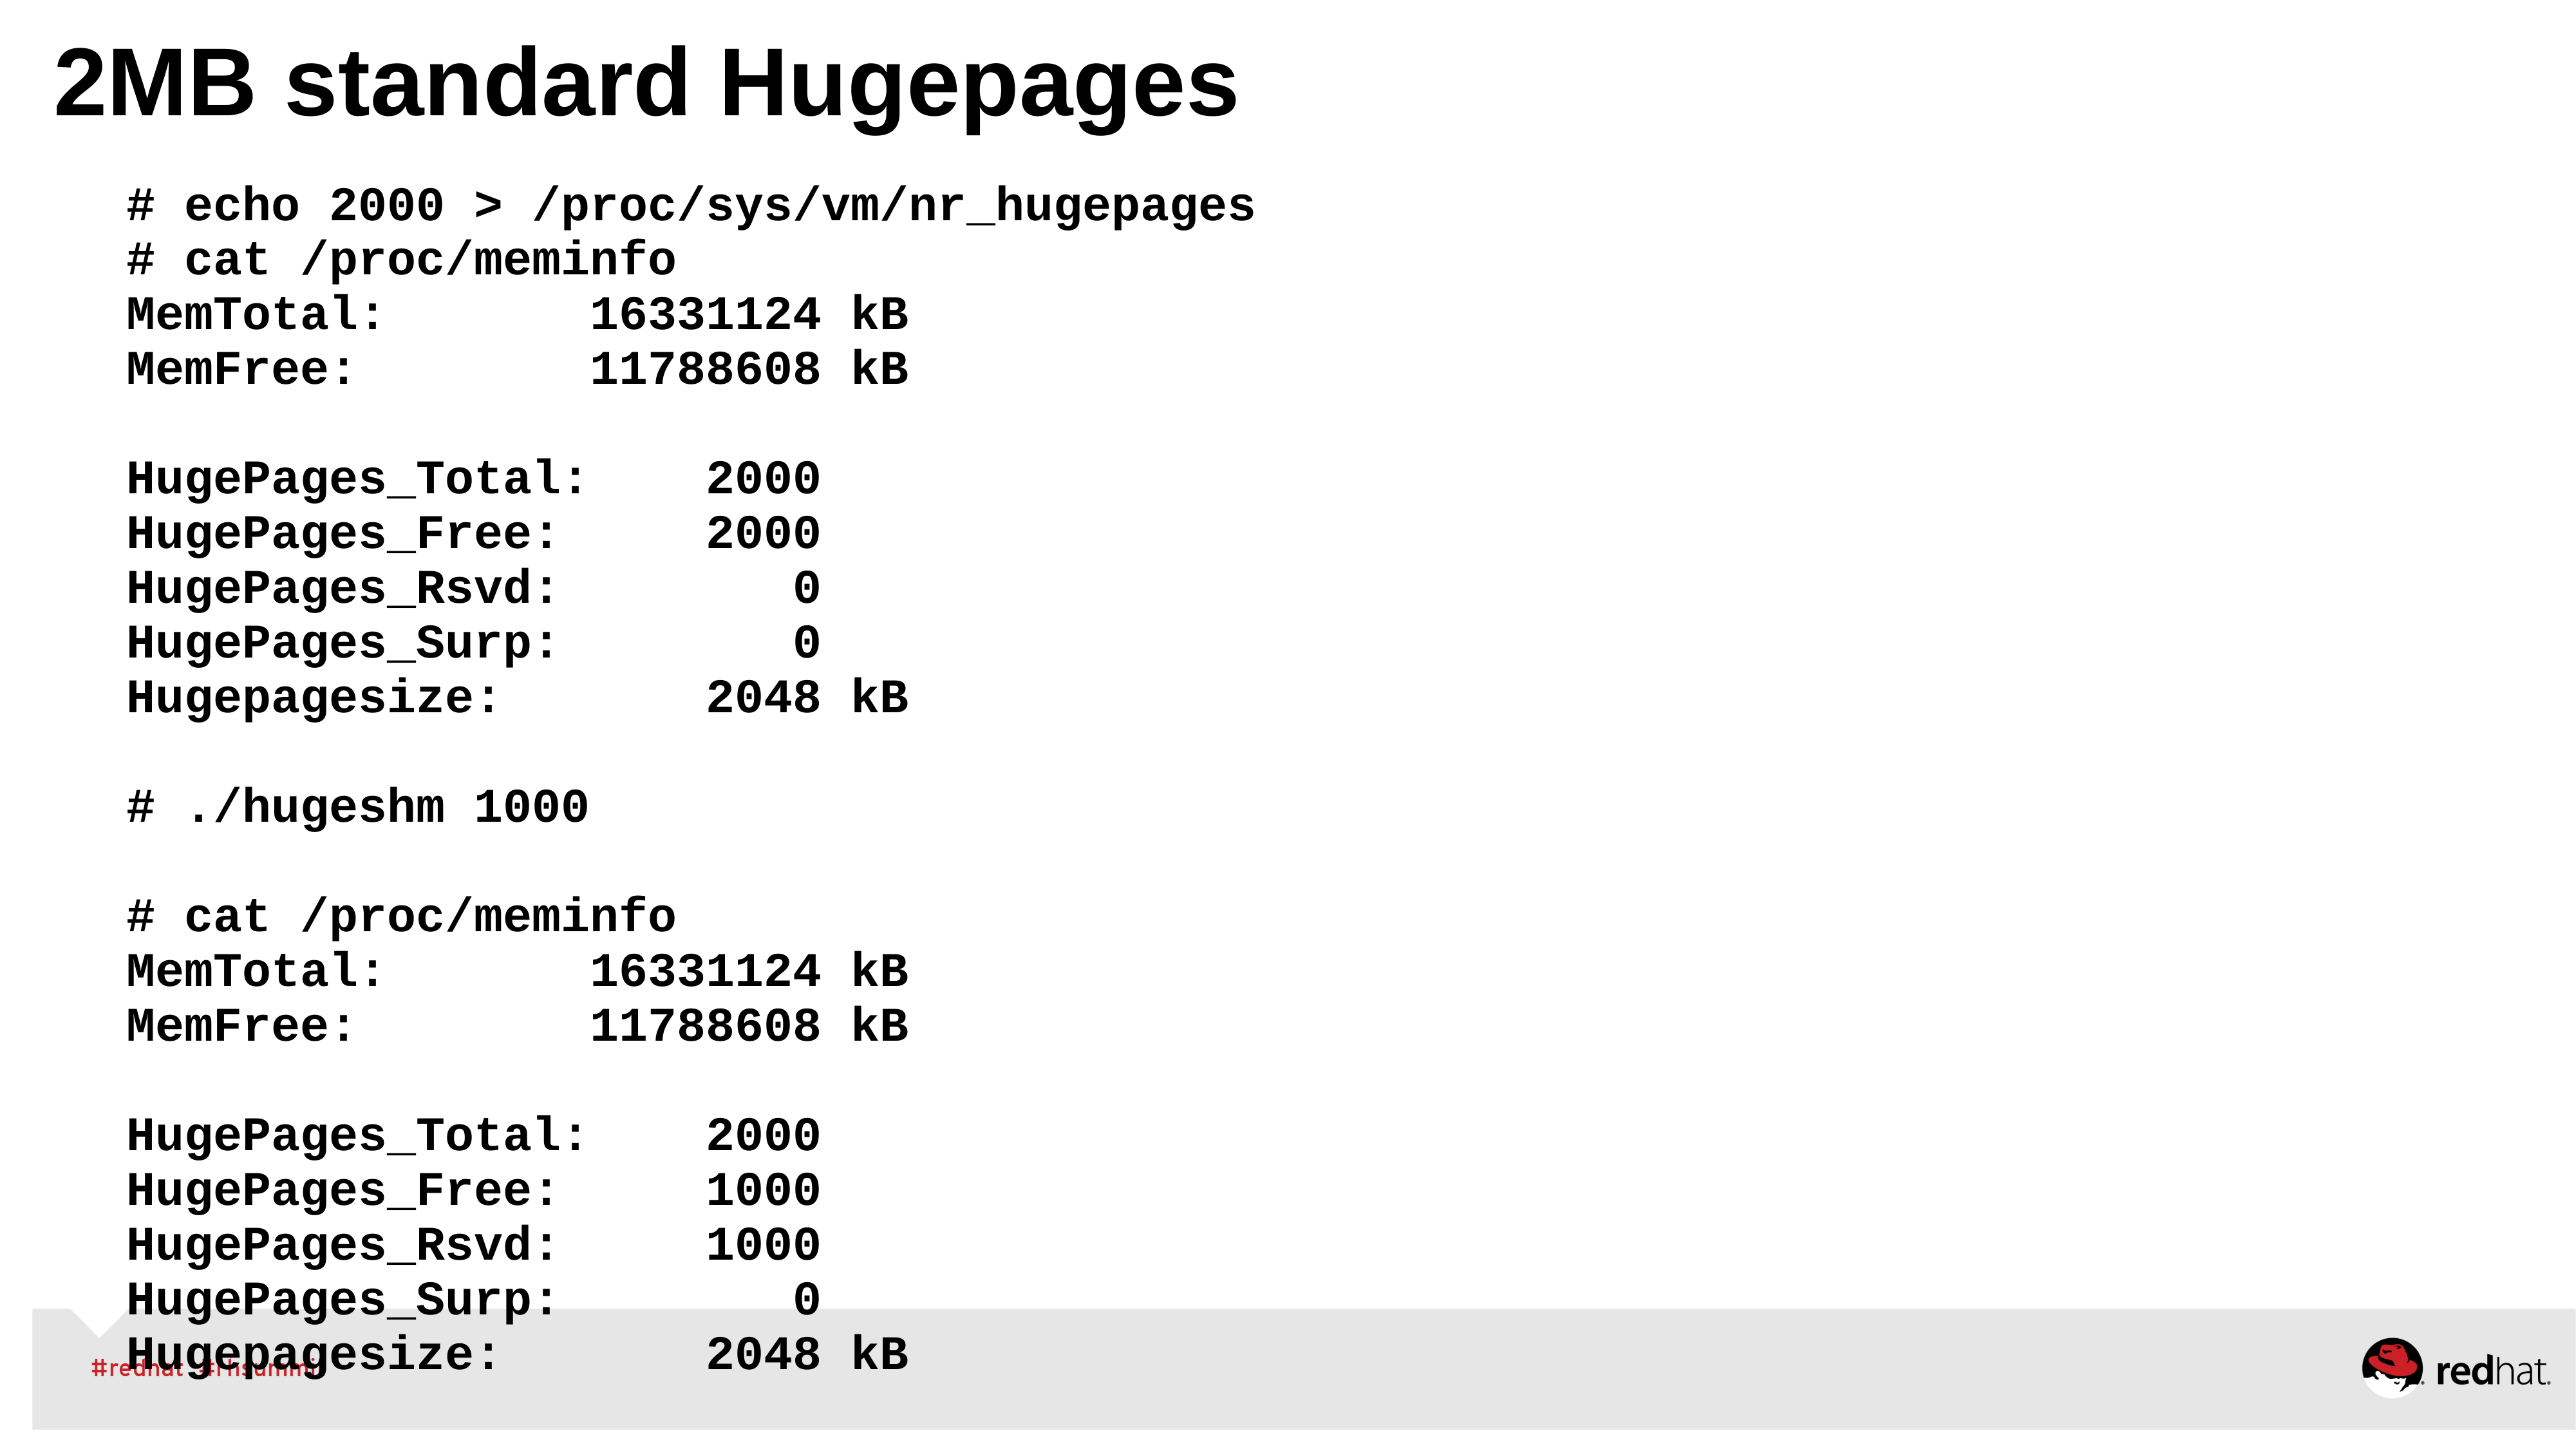

# 2MB standard Hugepages
# echo 2000 > /proc/sys/vm/nr_hugepages
# cat /proc/meminfo
MemTotal: 16331124 kB
MemFree: 11788608 kB
HugePages_Total: 2000
HugePages_Free: 2000
HugePages_Rsvd: 0
HugePages_Surp: 0
Hugepagesize: 2048 kB
# ./hugeshm 1000
# cat /proc/meminfo
MemTotal: 16331124 kB
MemFree: 11788608 kB
HugePages_Total: 2000
HugePages_Free: 1000
HugePages_Rsvd: 1000
HugePages_Surp: 0
Hugepagesize: 2048 kB